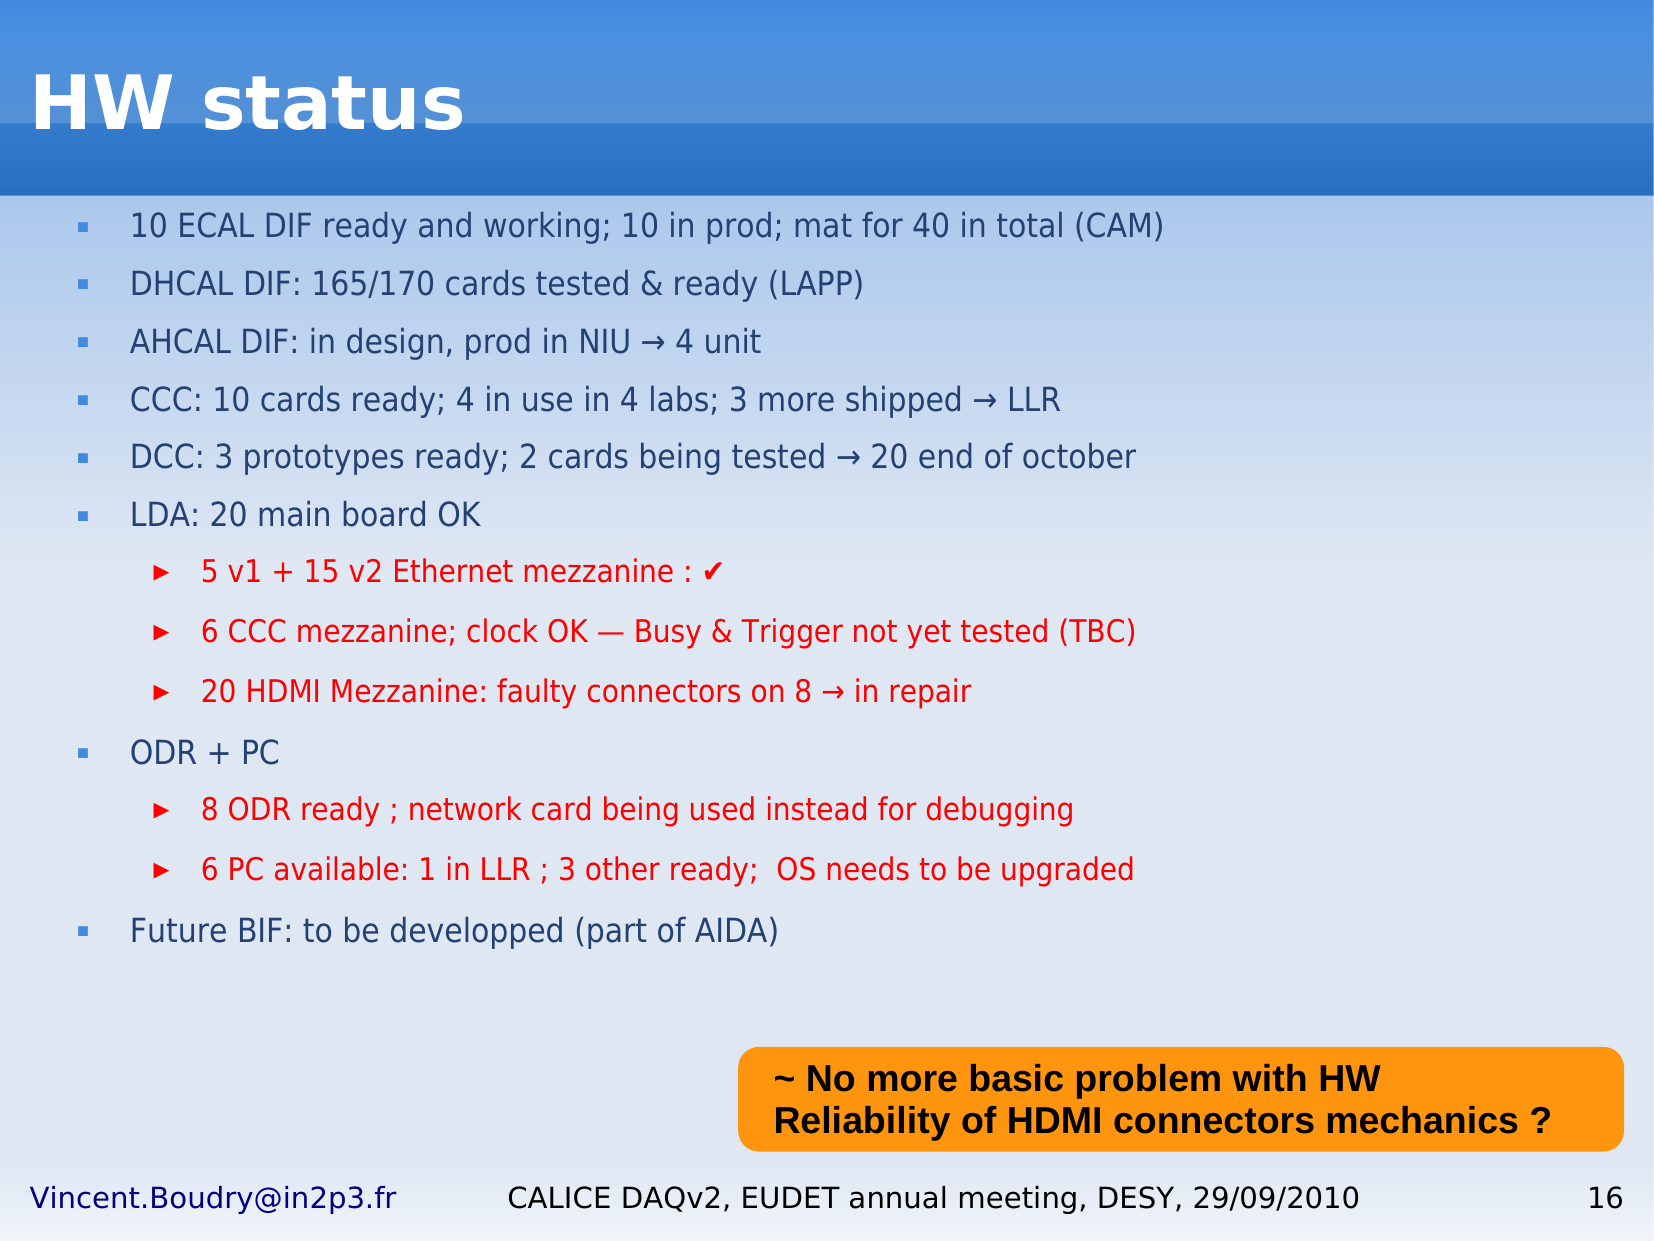

# HW status
10 ECAL DIF ready and working; 10 in prod; mat for 40 in total (CAM)
DHCAL DIF: 165/170 cards tested & ready (LAPP)
AHCAL DIF: in design, prod in NIU → 4 unit
CCC: 10 cards ready; 4 in use in 4 labs; 3 more shipped → LLR
DCC: 3 prototypes ready; 2 cards being tested → 20 end of october
LDA: 20 main board OK
5 v1 + 15 v2 Ethernet mezzanine : ✔
6 CCC mezzanine; clock OK — Busy & Trigger not yet tested (TBC)
20 HDMI Mezzanine: faulty connectors on 8 → in repair
ODR + PC
8 ODR ready ; network card being used instead for debugging
6 PC available: 1 in LLR ; 3 other ready; OS needs to be upgraded
Future BIF: to be developped (part of AIDA)
~ No more basic problem with HW
Reliability of HDMI connectors mechanics ?
Vincent.Boudry@in2p3.fr
CALICE DAQv2, EUDET annual meeting, DESY, 29/09/2010
16